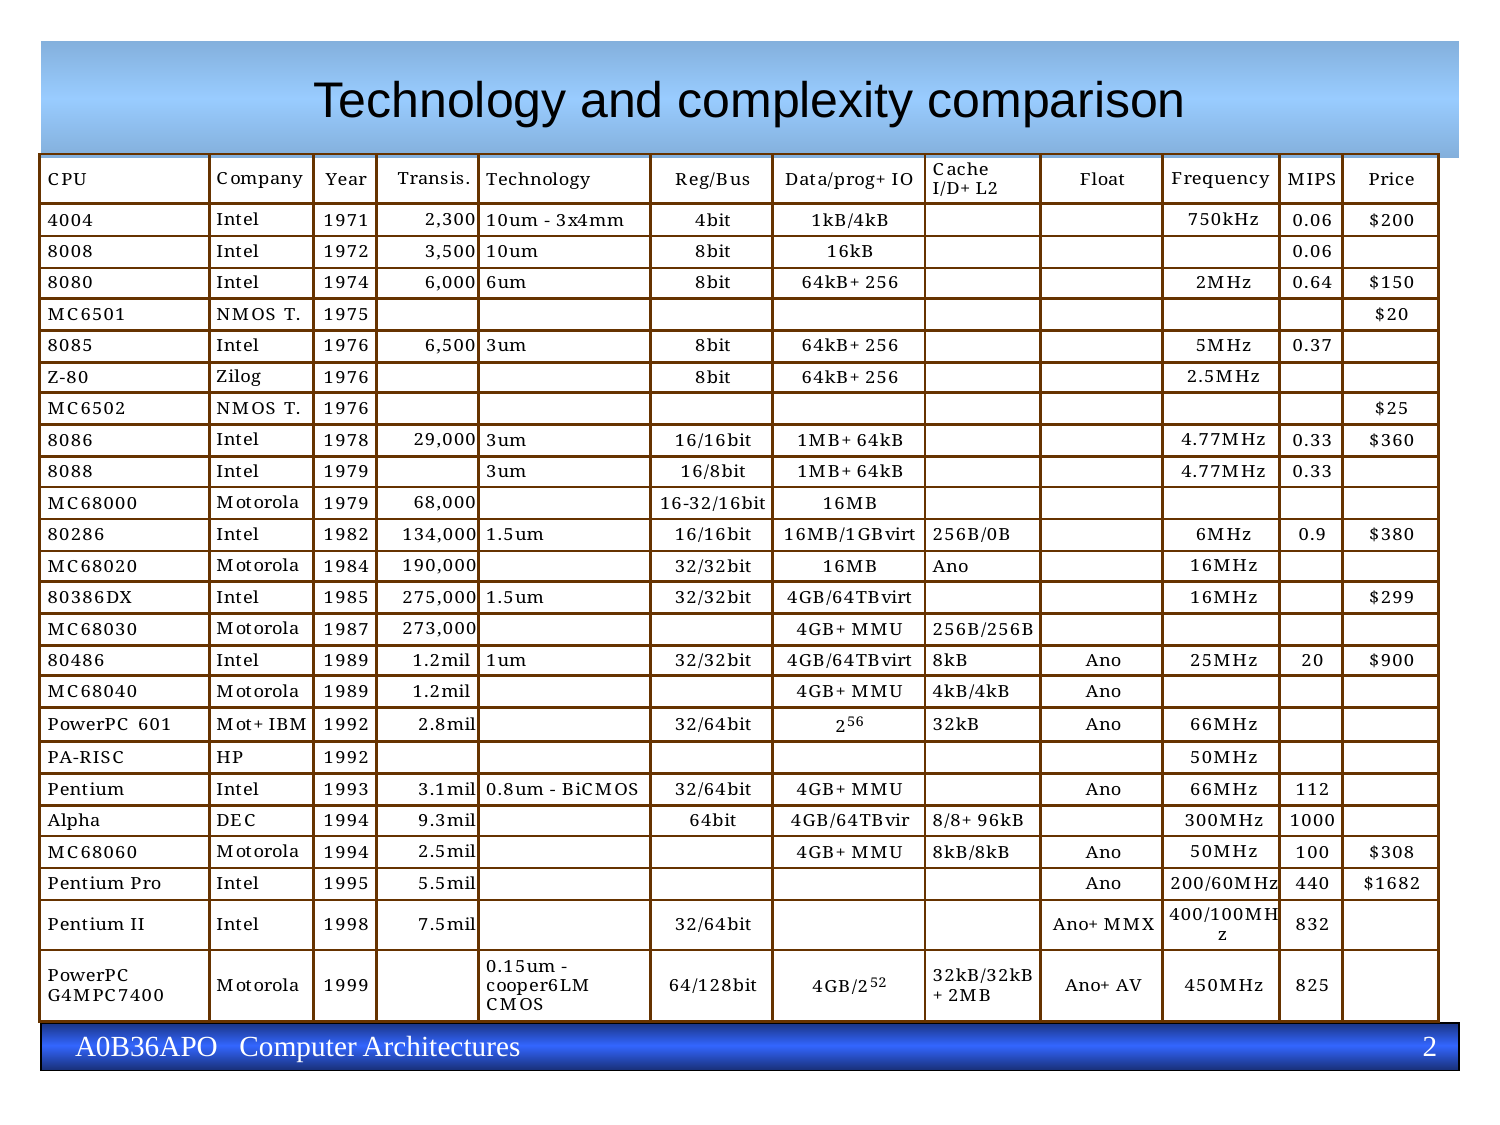

# Technology and complexity comparison
A0B36APO Computer Architectures
2